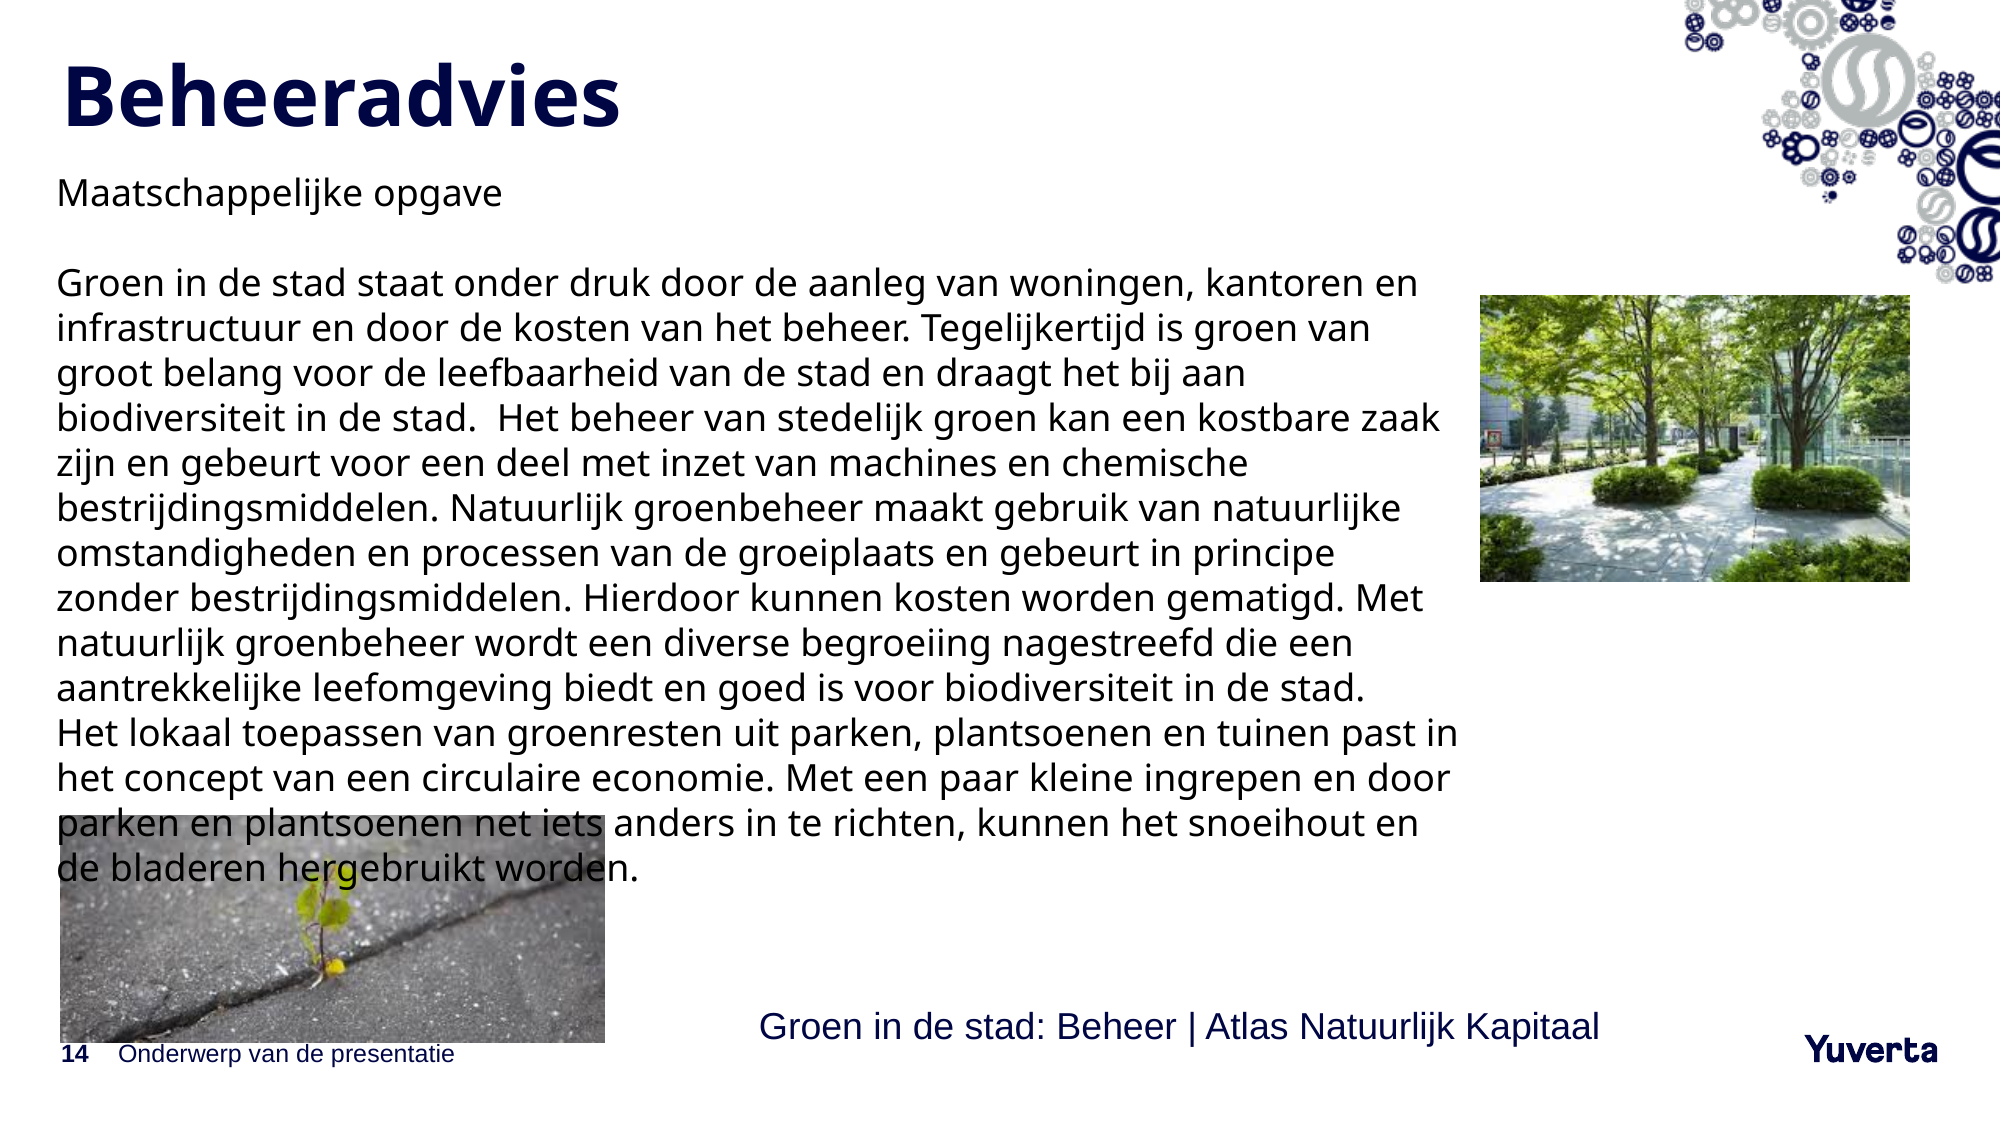

# Beheeradvies
Maatschappelijke opgave
Groen in de stad staat onder druk door de aanleg van woningen, kantoren en infrastructuur en door de kosten van het beheer. Tegelijkertijd is groen van groot belang voor de leefbaarheid van de stad en draagt het bij aan biodiversiteit in de stad.  Het beheer van stedelijk groen kan een kostbare zaak zijn en gebeurt voor een deel met inzet van machines en chemische bestrijdingsmiddelen. Natuurlijk groenbeheer maakt gebruik van natuurlijke omstandigheden en processen van de groeiplaats en gebeurt in principe zonder bestrijdingsmiddelen. Hierdoor kunnen kosten worden gematigd. Met natuurlijk groenbeheer wordt een diverse begroeiing nagestreefd die een aantrekkelijke leefomgeving biedt en goed is voor biodiversiteit in de stad.
Het lokaal toepassen van groenresten uit parken, plantsoenen en tuinen past in het concept van een circulaire economie. Met een paar kleine ingrepen en door parken en plantsoenen net iets anders in te richten, kunnen het snoeihout en de bladeren hergebruikt worden.
Groen in de stad: Beheer | Atlas Natuurlijk Kapitaal
Onderwerp van de presentatie